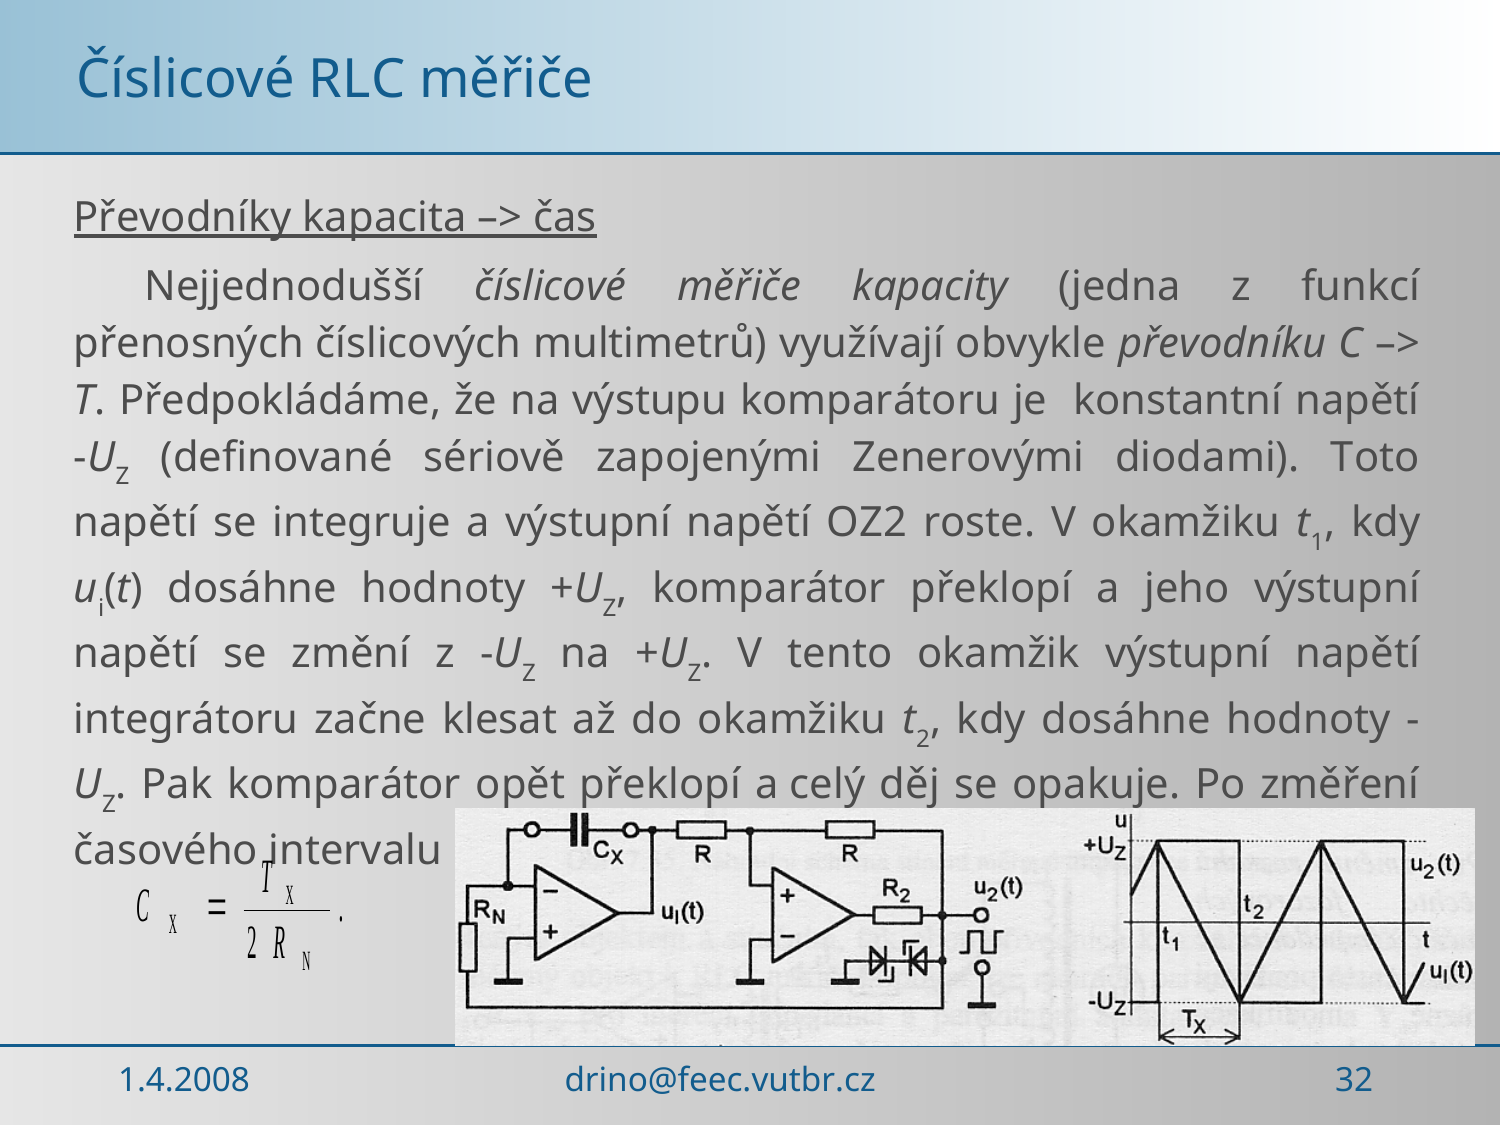

# Číslicové RLC měřiče
Převodníky kapacita –> čas
Nejjednodušší číslicové měřiče kapacity (jedna z funkcí přenosných číslicových multimetrů) využívají obvykle převodníku C –> T. Předpokládáme, že na výstupu komparátoru je konstantní napětí -UZ (definované sériově zapojenými Zenerovými diodami). Toto napětí se integruje a výstupní napětí OZ2 roste. V okamžiku t1, kdy ui(t) dosáhne hodnoty +UZ, komparátor překlopí a jeho výstupní napětí se změní z -UZ na +UZ. V tento okamžik výstupní napětí integrátoru začne klesat až do okamžiku t2, kdy dosáhne hodnoty -UZ. Pak komparátor opět překlopí a celý děj se opakuje. Po změření časového intervalu TX=t1-t2, který lze snadno změřit čítačem, platí že
1.4.2008
drino@feec.vutbr.cz